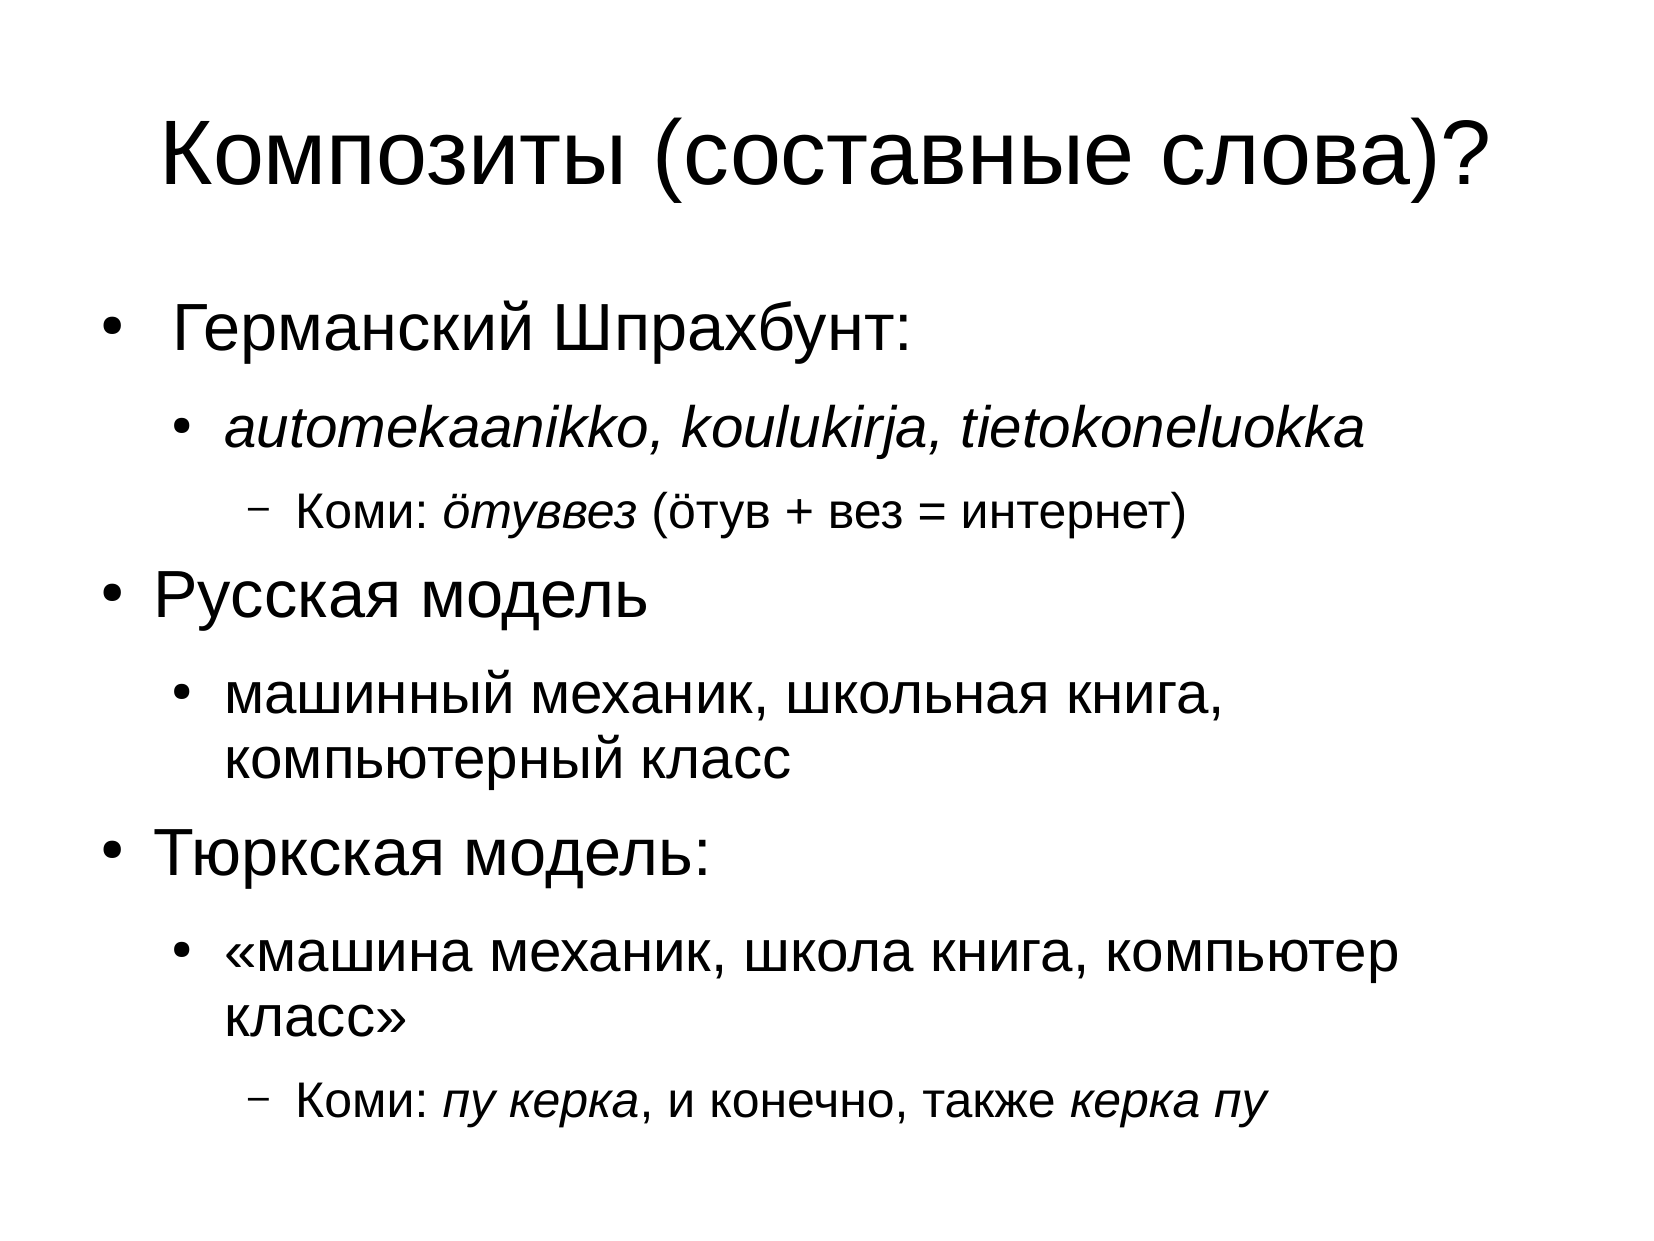

# Композиты (составные слова)?
 Германский Шпрахбунт:
automekaanikko, koulukirja, tietokoneluokka
Коми: ӧтуввез (ӧтув + вез = интернет)
Русская модель
машинный механик, школьная книга, компьютерный класс
Тюркская модель:
«машина механик, школа книга, компьютер класс»
Коми: пу керка, и конечно, также керка пу